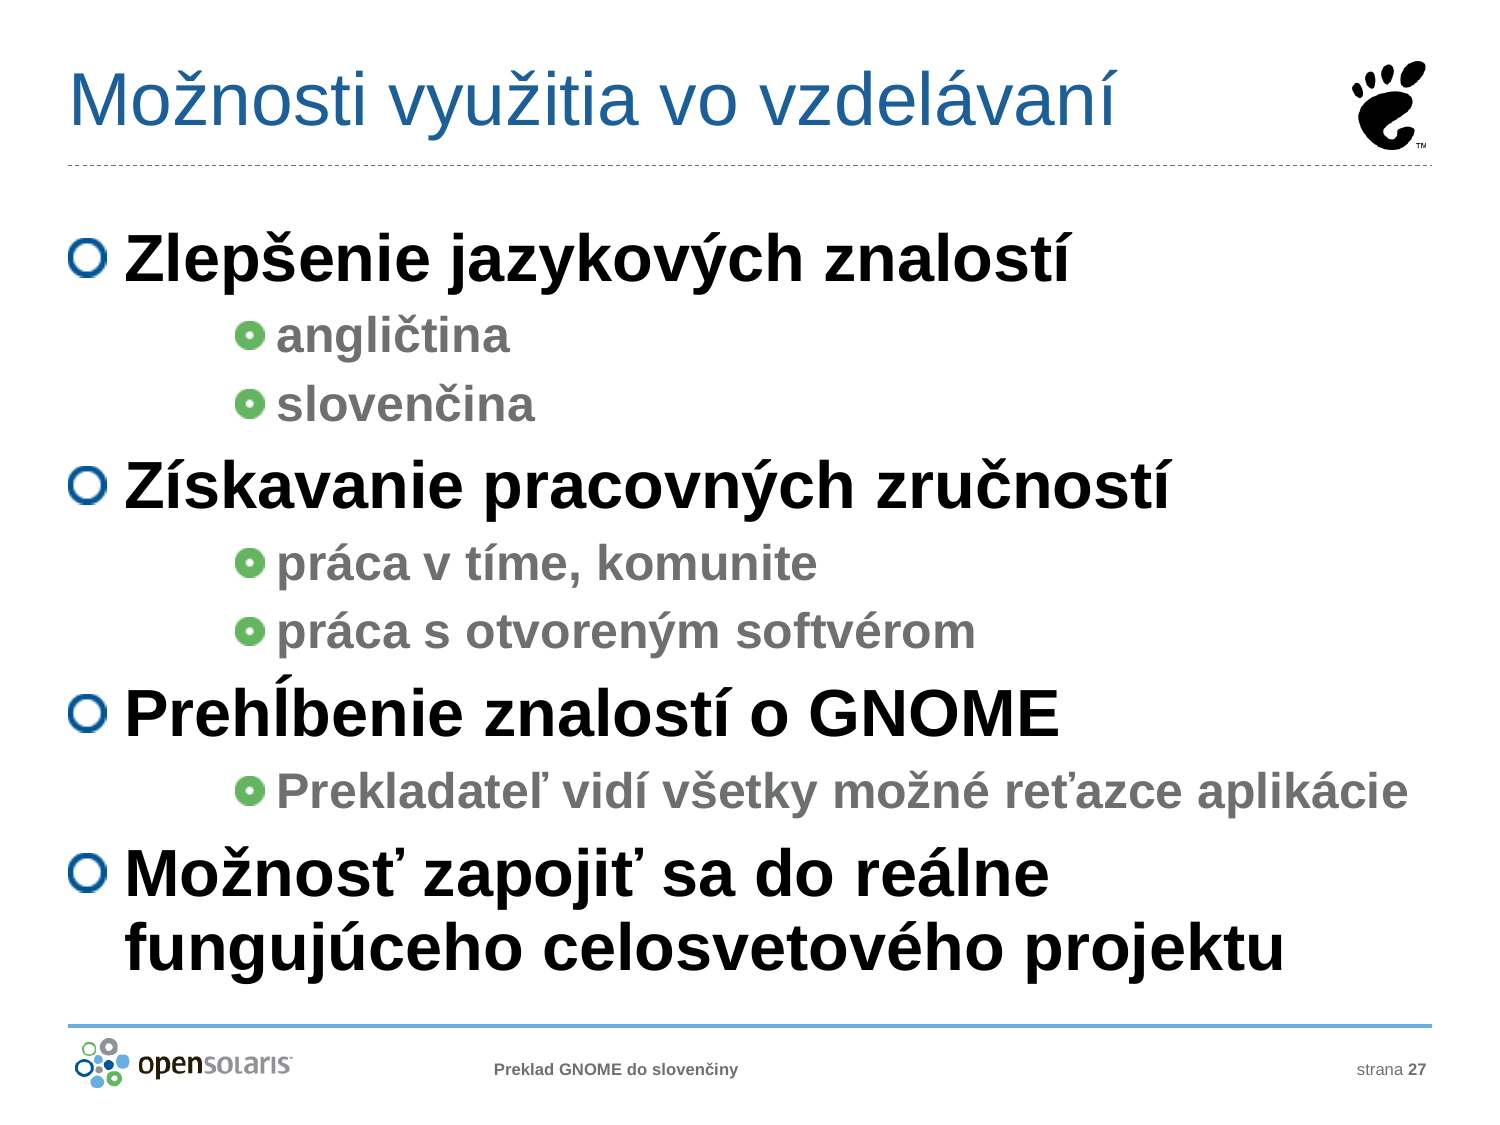

# Možnosti využitia vo vzdelávaní
Zlepšenie jazykových znalostí
angličtina
slovenčina
Získavanie pracovných zručností
práca v tíme, komunite
práca s otvoreným softvérom
Prehĺbenie znalostí o GNOME
Prekladateľ vidí všetky možné reťazce aplikácie
Možnosť zapojiť sa do reálne fungujúceho celosvetového projektu
27